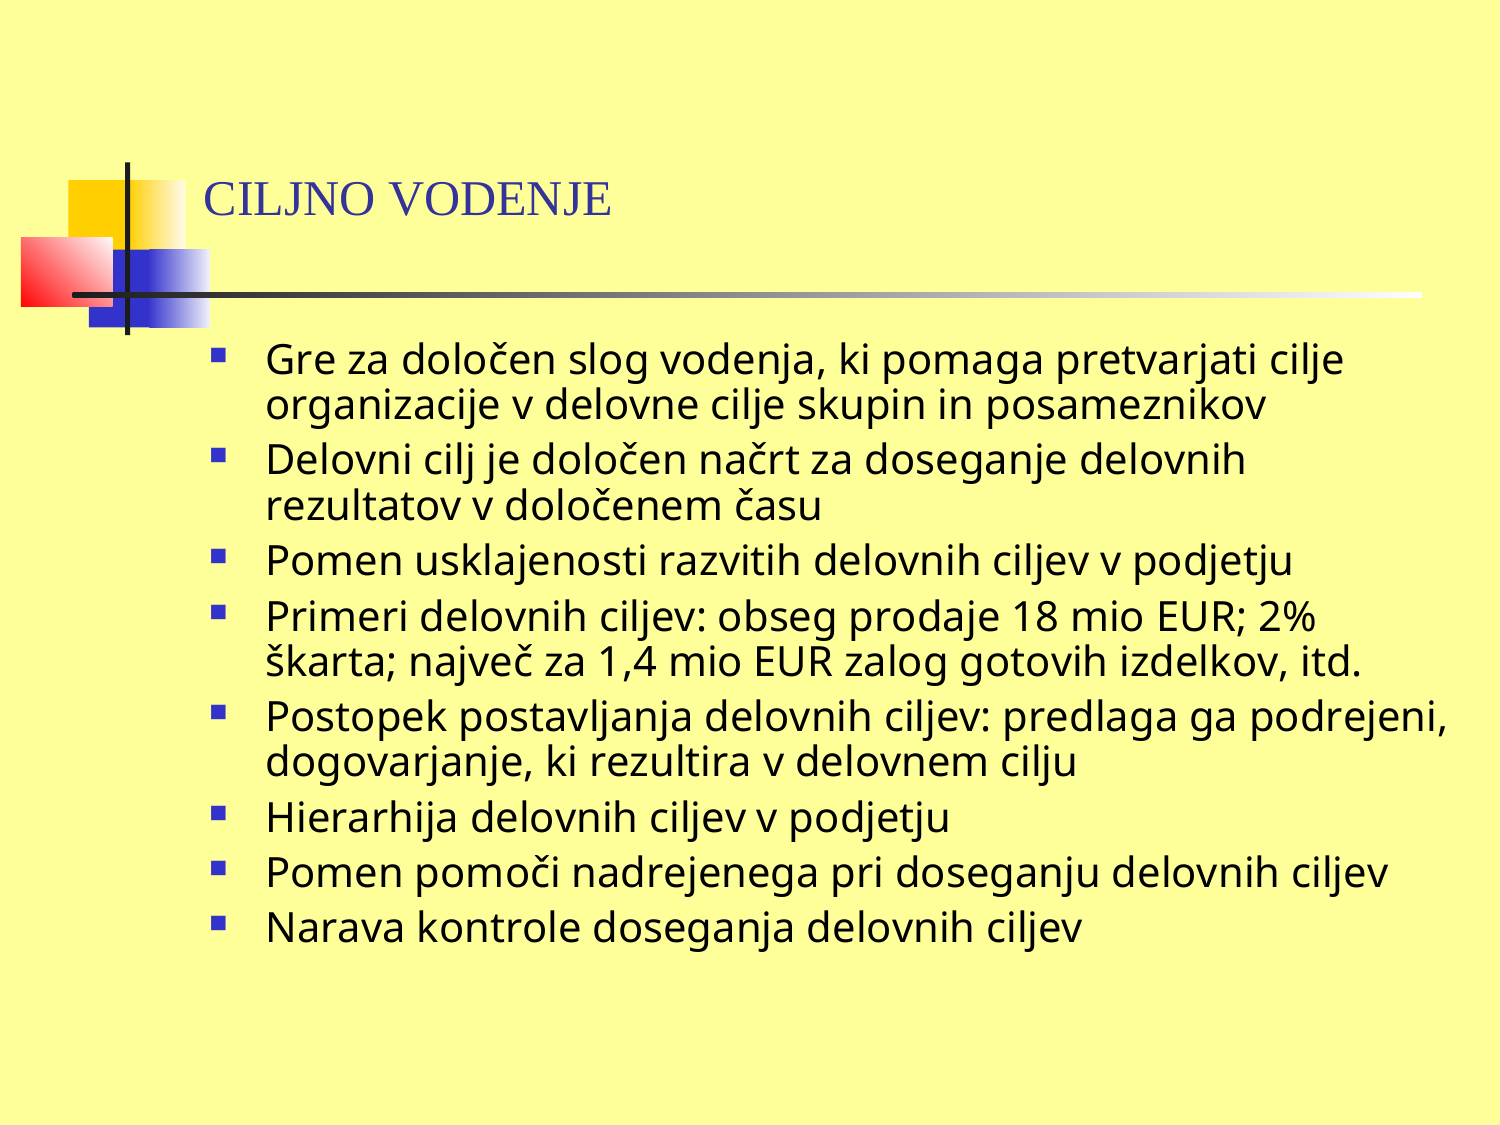

# CILJNO VODENJE
Gre za določen slog vodenja, ki pomaga pretvarjati cilje organizacije v delovne cilje skupin in posameznikov
Delovni cilj je določen načrt za doseganje delovnih rezultatov v določenem času
Pomen usklajenosti razvitih delovnih ciljev v podjetju
Primeri delovnih ciljev: obseg prodaje 18 mio EUR; 2% škarta; največ za 1,4 mio EUR zalog gotovih izdelkov, itd.
Postopek postavljanja delovnih ciljev: predlaga ga podrejeni, dogovarjanje, ki rezultira v delovnem cilju
Hierarhija delovnih ciljev v podjetju
Pomen pomoči nadrejenega pri doseganju delovnih ciljev
Narava kontrole doseganja delovnih ciljev